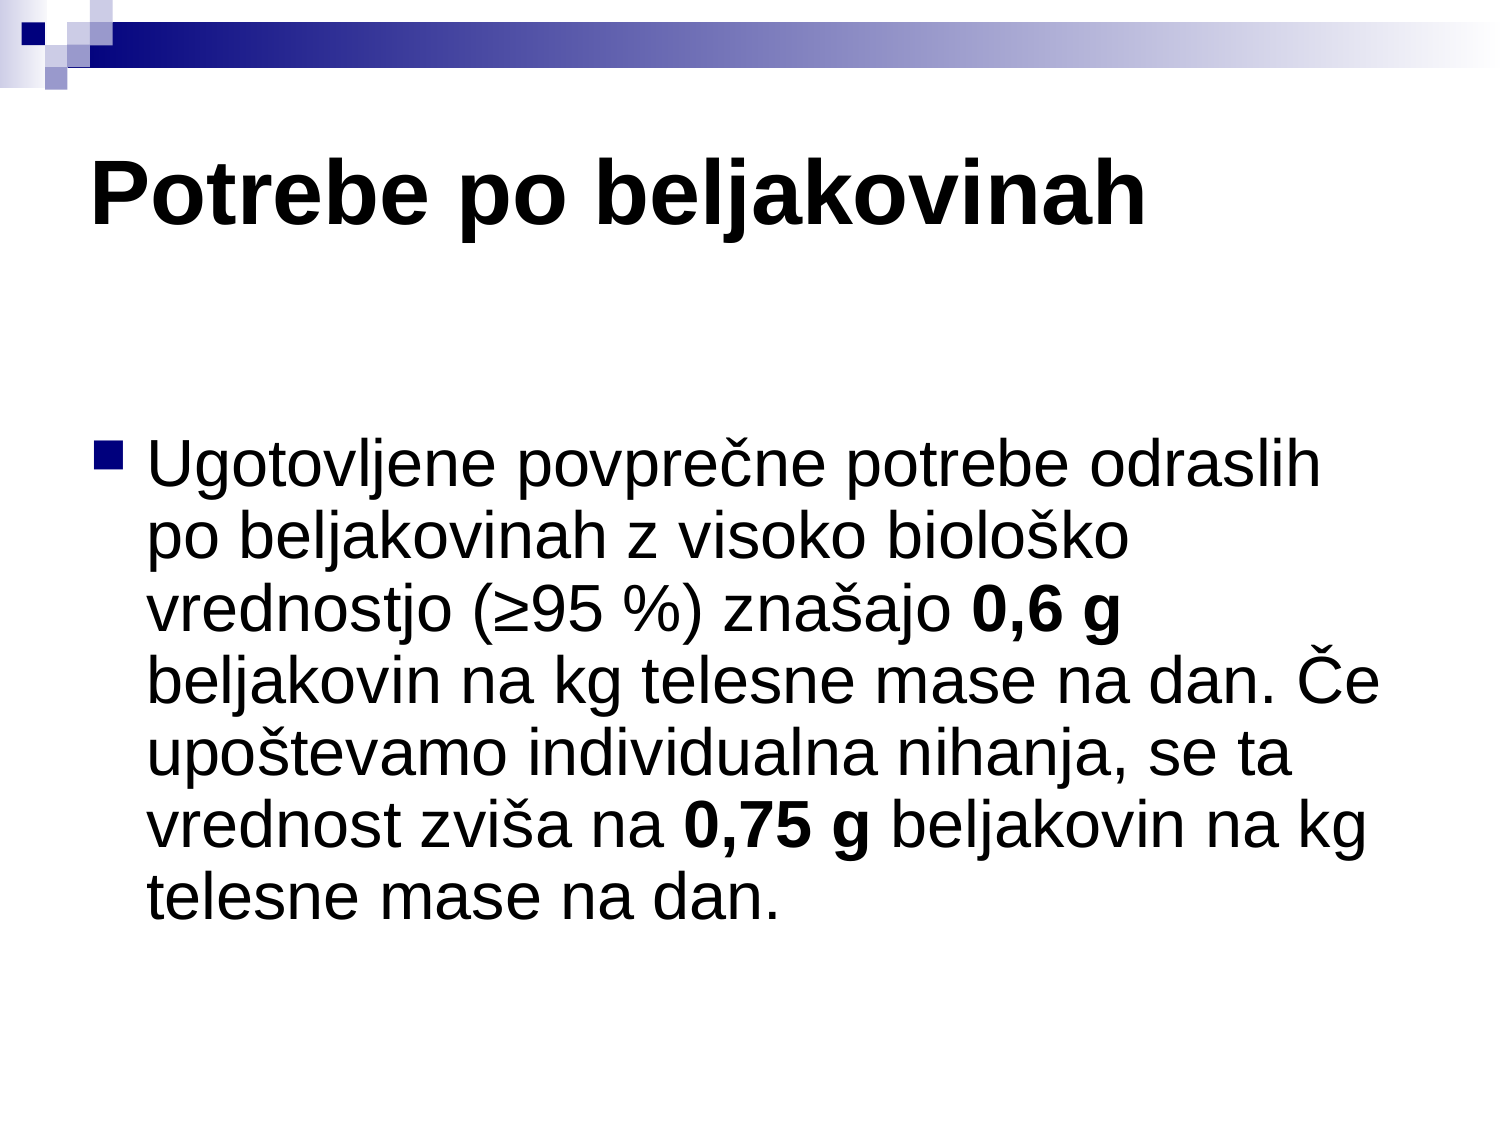

# Potrebe po beljakovinah
Ugotovljene povprečne potrebe odraslih po beljakovinah z visoko biološko vrednostjo (≥95 %) znašajo 0,6 g beljakovin na kg telesne mase na dan. Če upoštevamo individualna nihanja, se ta vrednost zviša na 0,75 g beljakovin na kg telesne mase na dan.